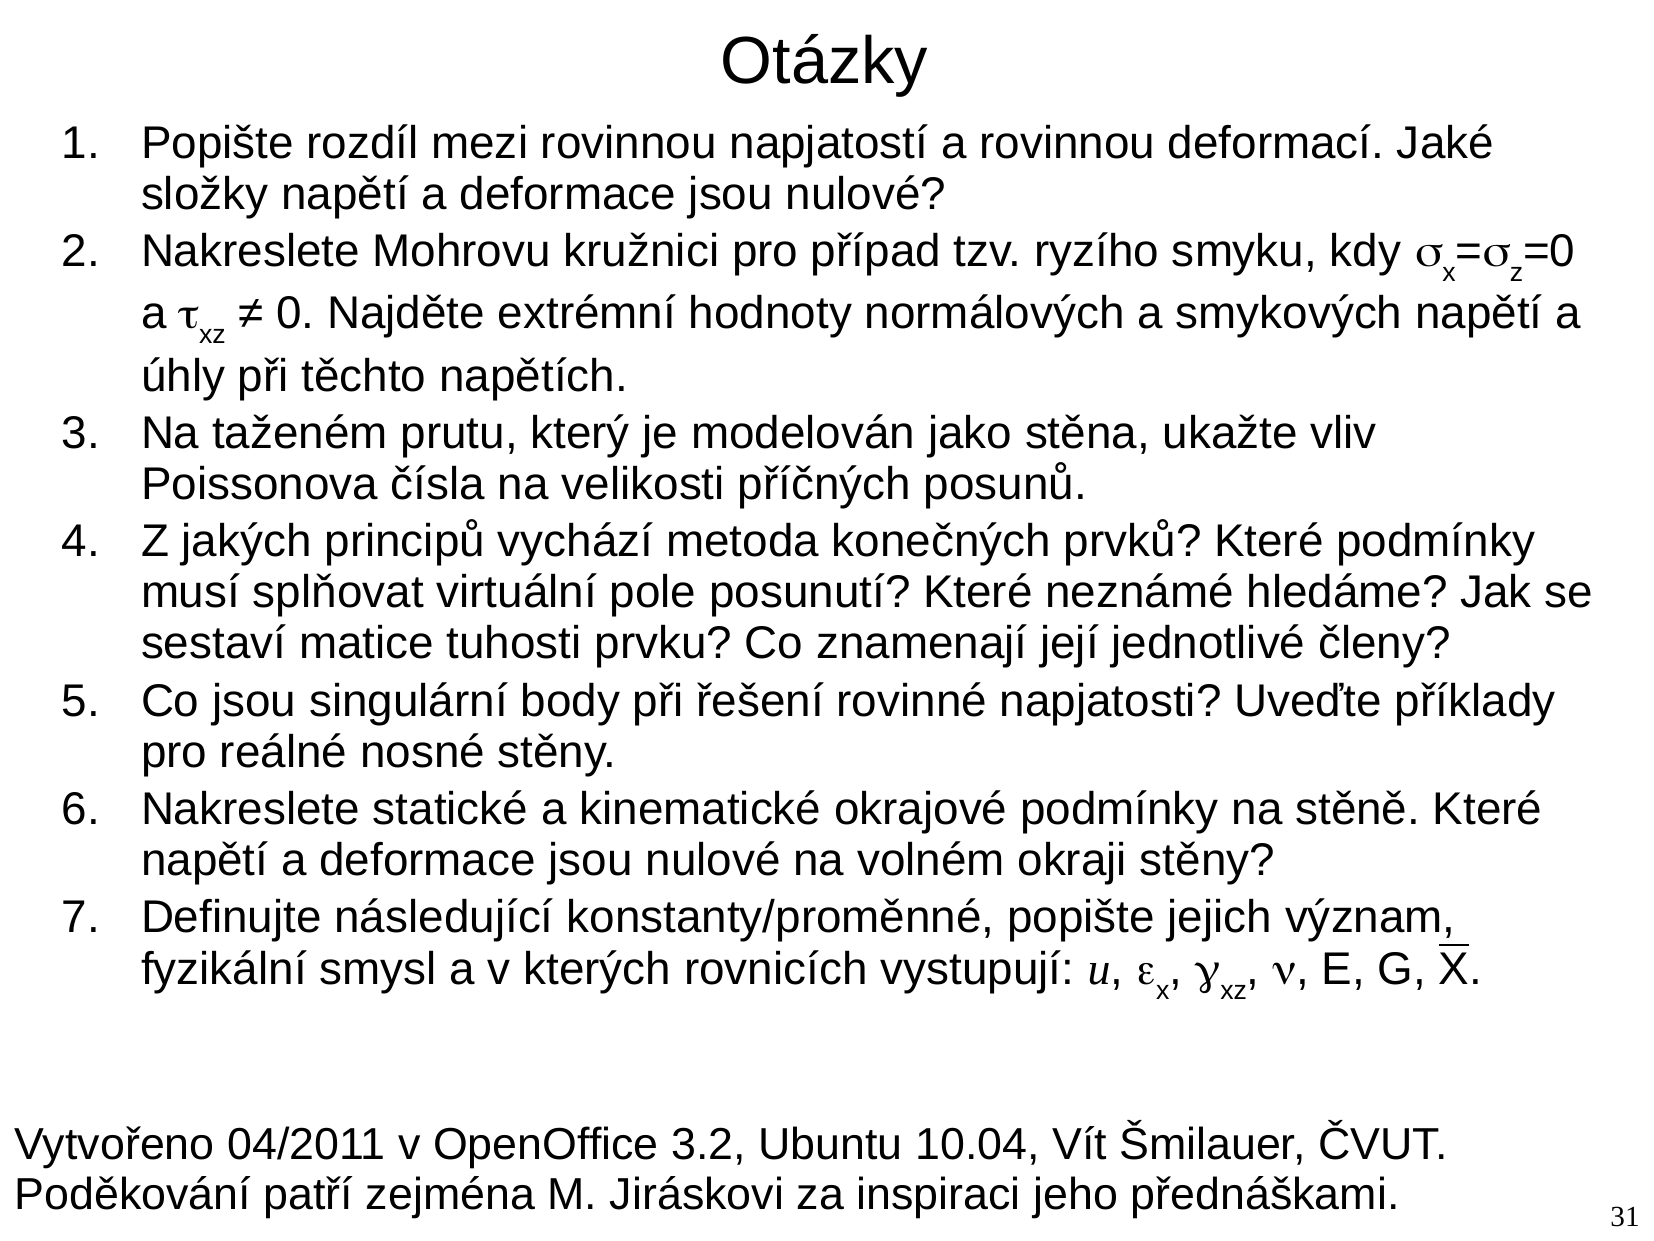

# Otázky
Popište rozdíl mezi rovinnou napjatostí a rovinnou deformací. Jaké složky napětí a deformace jsou nulové?
Nakreslete Mohrovu kružnici pro případ tzv. ryzího smyku, kdy sx=sz=0 a txz ≠ 0. Najděte extrémní hodnoty normálových a smykových napětí a úhly při těchto napětích.
Na taženém prutu, který je modelován jako stěna, ukažte vliv Poissonova čísla na velikosti příčných posunů.
Z jakých principů vychází metoda konečných prvků? Které podmínky musí splňovat virtuální pole posunutí? Které neznámé hledáme? Jak se sestaví matice tuhosti prvku? Co znamenají její jednotlivé členy?
Co jsou singulární body při řešení rovinné napjatosti? Uveďte příklady pro reálné nosné stěny.
Nakreslete statické a kinematické okrajové podmínky na stěně. Které napětí a deformace jsou nulové na volném okraji stěny?
Definujte následující konstanty/proměnné, popište jejich význam, fyzikální smysl a v kterých rovnicích vystupují: u, ex, gxz, n, E, G, X.
Vytvořeno 04/2011 v OpenOffice 3.2, Ubuntu 10.04, Vít Šmilauer, ČVUT. Poděkování patří zejména M. Jiráskovi za inspiraci jeho přednáškami.
31